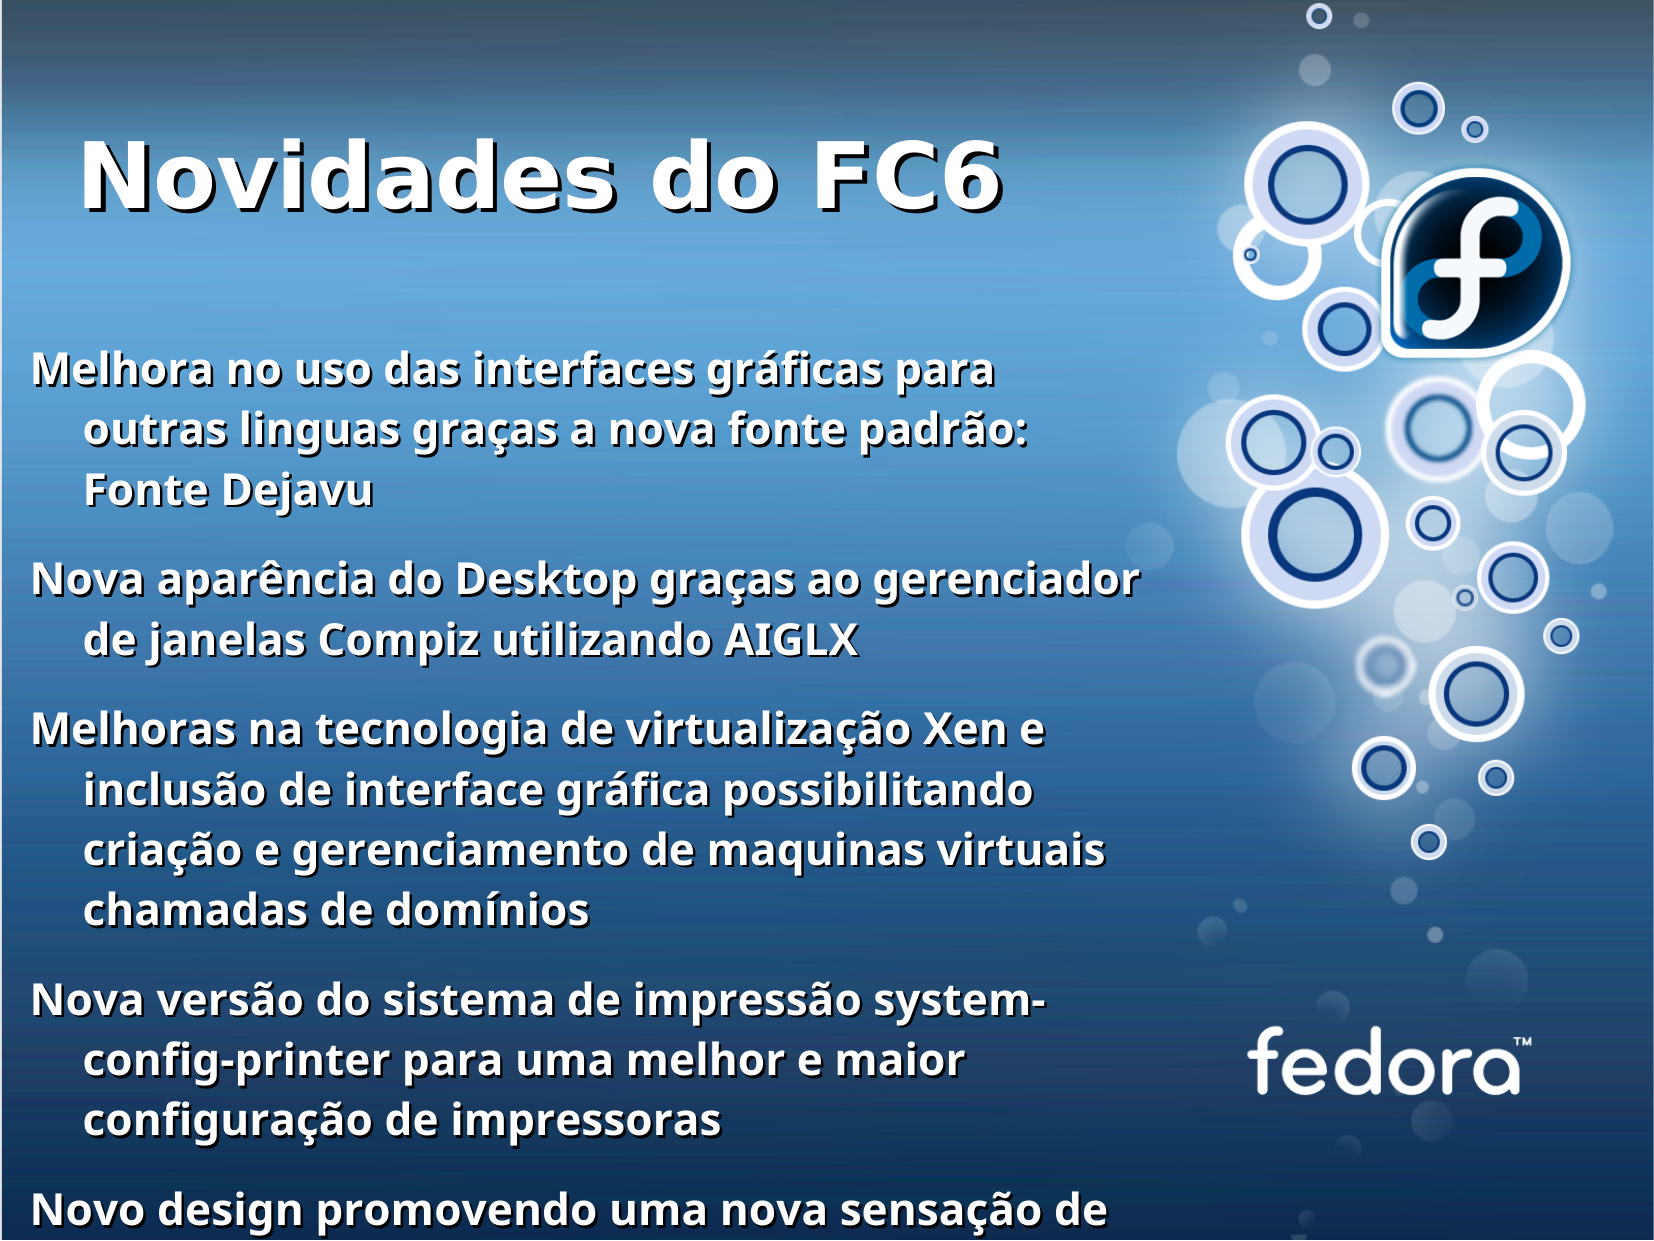

# Novidades do FC6
Melhora no uso das interfaces gráficas para outras linguas graças a nova fonte padrão: Fonte Dejavu
Nova aparência do Desktop graças ao gerenciador de janelas Compiz utilizando AIGLX
Melhoras na tecnologia de virtualização Xen e inclusão de interface gráfica possibilitando criação e gerenciamento de maquinas virtuais chamadas de domínios
Nova versão do sistema de impressão system-config-printer para uma melhor e maior configuração de impressoras
Novo design promovendo uma nova sensação de leveza aos ambientes gráficos